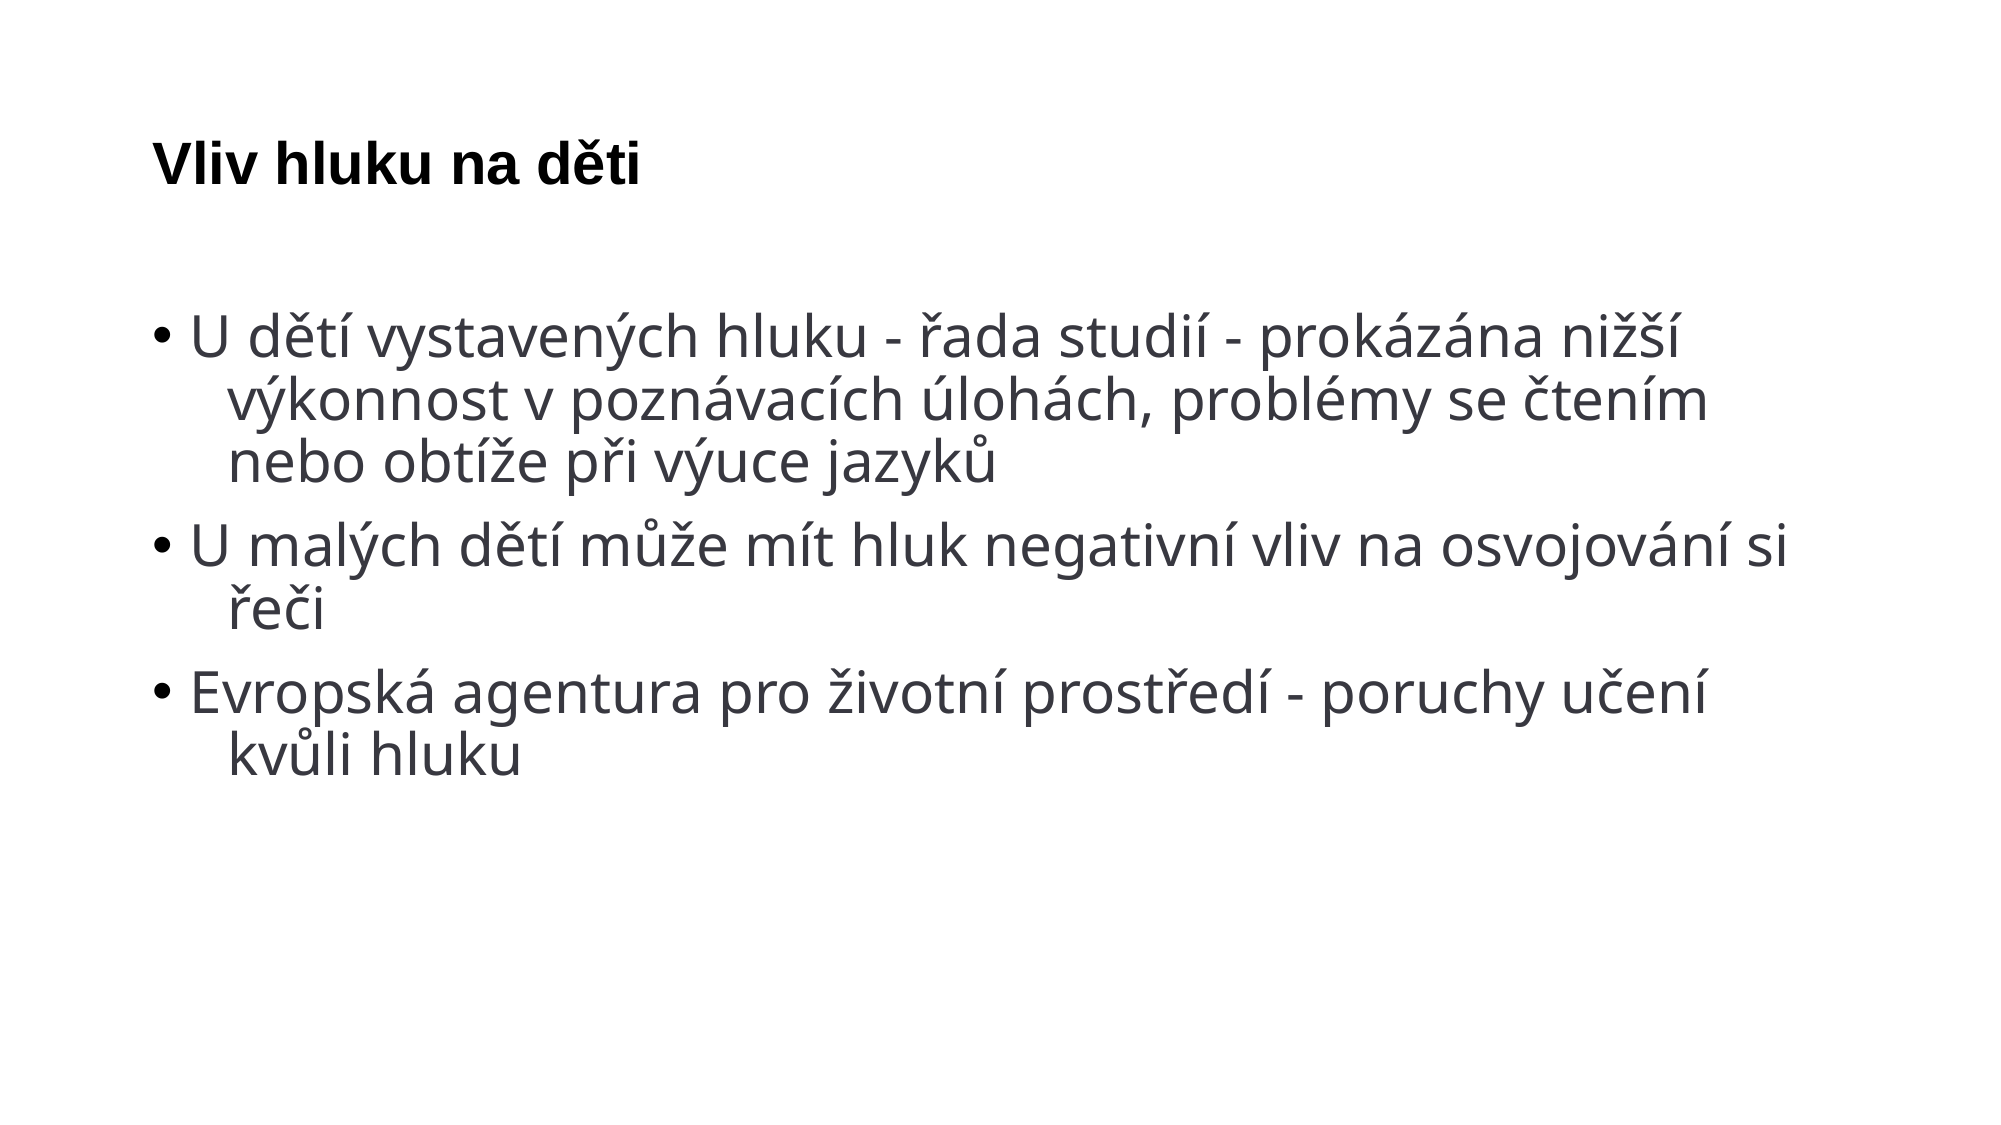

# Vliv hluku na děti
U dětí vystavených hluku - řada studií - prokázána nižší výkonnost v poznávacích úlohách, problémy se čtením nebo obtíže při výuce jazyků
U malých dětí může mít hluk negativní vliv na osvojování si řeči
Evropská agentura pro životní prostředí - poruchy učení kvůli hluku